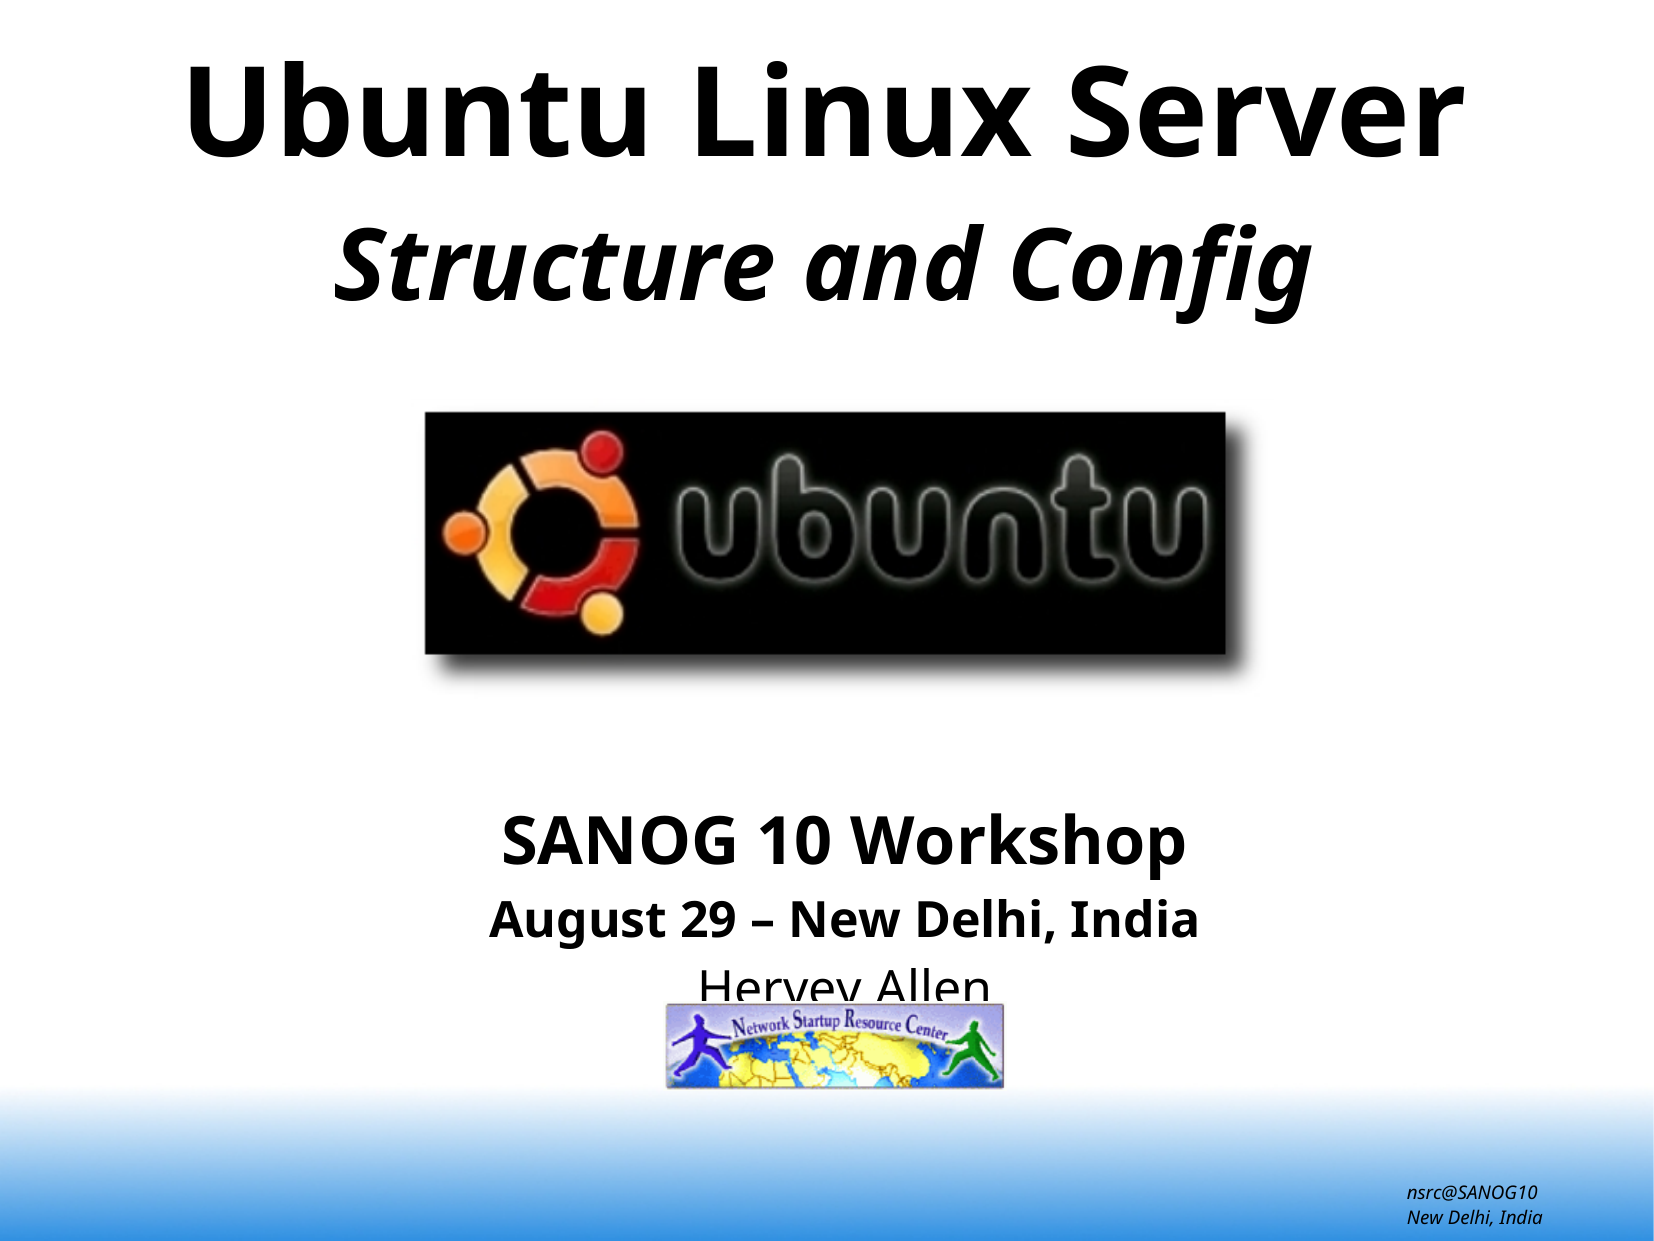

# Ubuntu Linux Server Structure and Config
SANOG 10 Workshop
August 29 – New Delhi, India
Hervey Allen